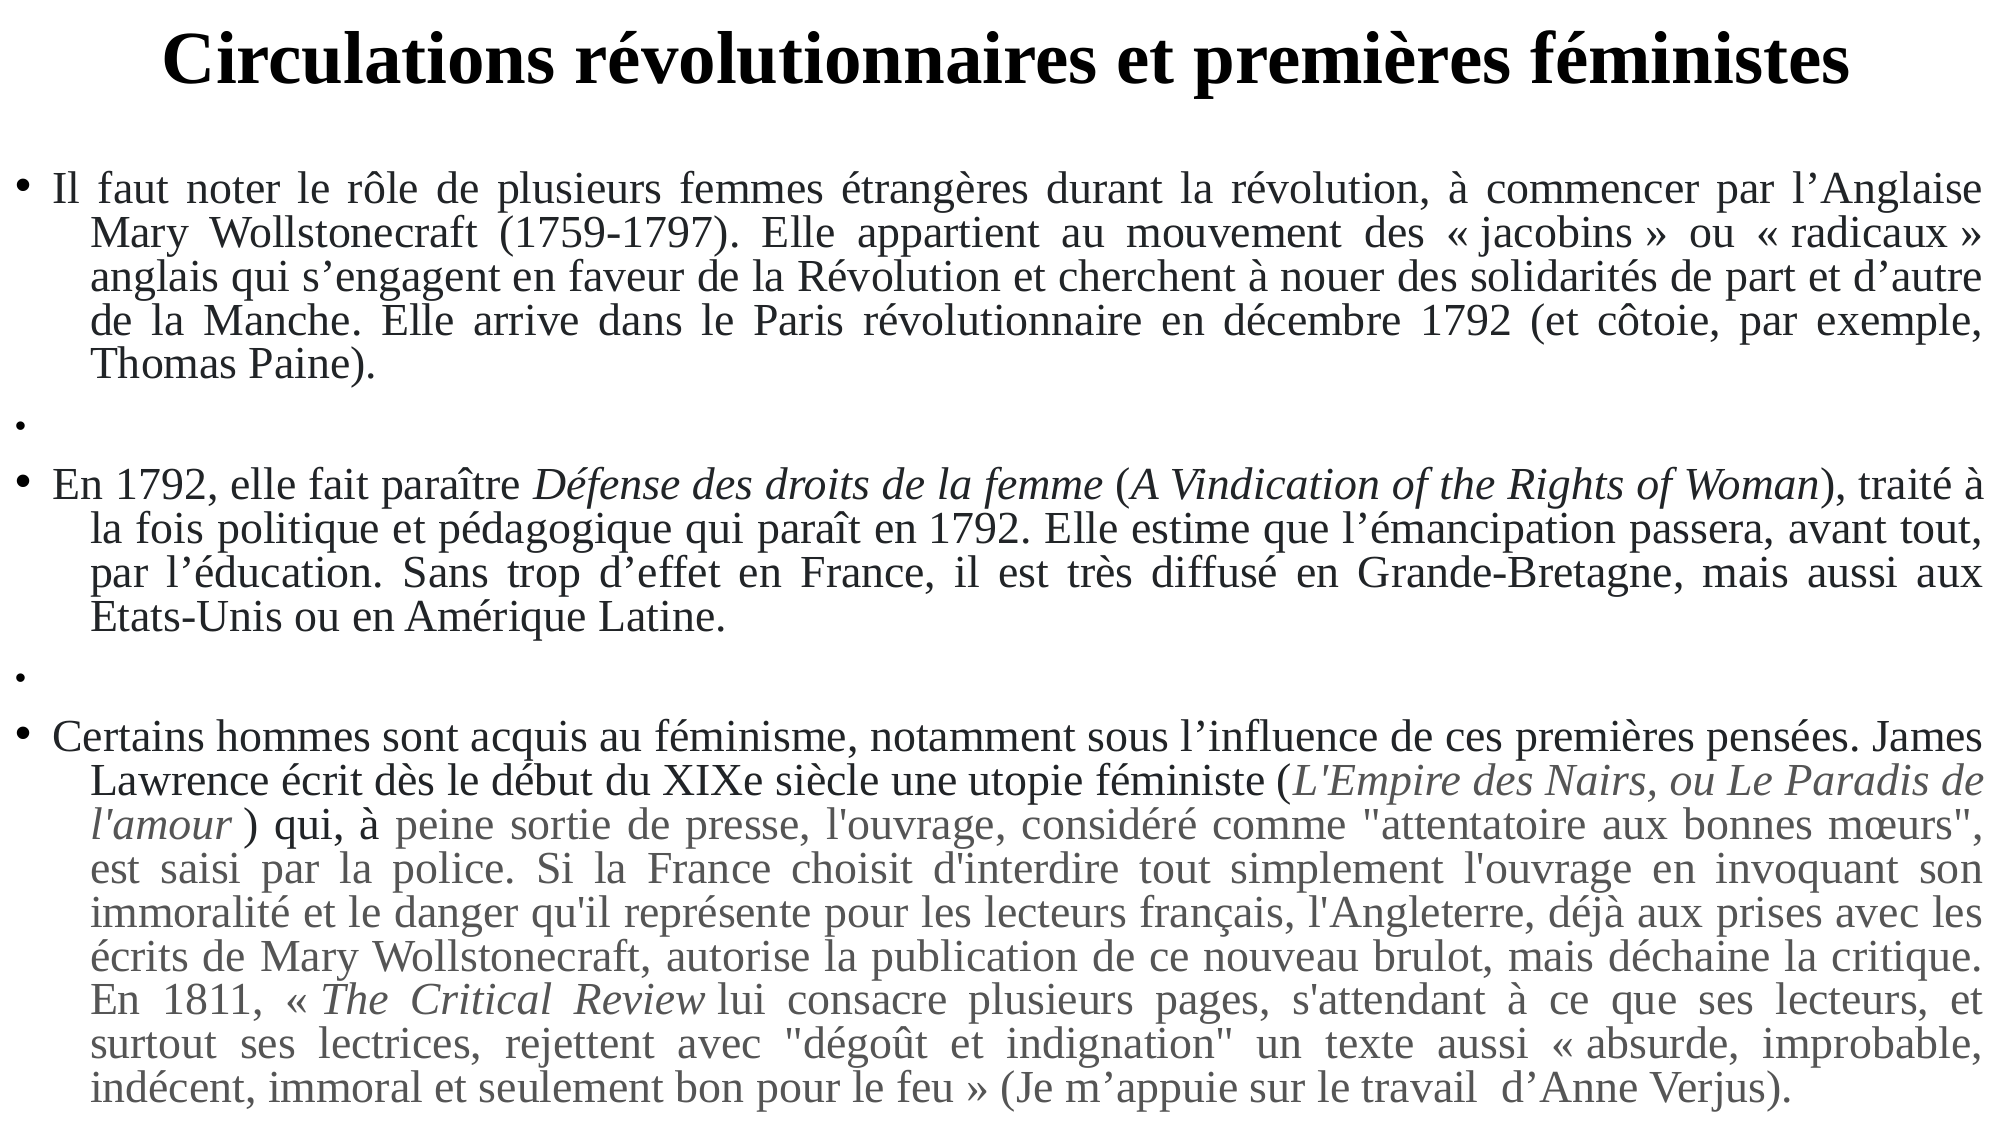

# Circulations révolutionnaires et premières féministes
Il faut noter le rôle de plusieurs femmes étrangères durant la révolution, à commencer par l’Anglaise Mary Wollstonecraft (1759-1797). Elle appartient au mouvement des « jacobins » ou « radicaux » anglais qui s’engagent en faveur de la Révolution et cherchent à nouer des solidarités de part et d’autre de la Manche. Elle arrive dans le Paris révolutionnaire en décembre 1792 (et côtoie, par exemple, Thomas Paine).
En 1792, elle fait paraître Défense des droits de la femme (A Vindication of the Rights of Woman), traité à la fois politique et pédagogique qui paraît en 1792. Elle estime que l’émancipation passera, avant tout, par l’éducation. Sans trop d’effet en France, il est très diffusé en Grande-Bretagne, mais aussi aux Etats-Unis ou en Amérique Latine.
Certains hommes sont acquis au féminisme, notamment sous l’influence de ces premières pensées. James Lawrence écrit dès le début du XIXe siècle une utopie féministe (L'Empire des Nairs, ou Le Paradis de l'amour ) qui, à peine sortie de presse, l'ouvrage, considéré comme "attentatoire aux bonnes mœurs", est saisi par la police. Si la France choisit d'interdire tout simplement l'ouvrage en invoquant son immoralité et le danger qu'il représente pour les lecteurs français, l'Angleterre, déjà aux prises avec les écrits de Mary Wollstonecraft, autorise la publication de ce nouveau brulot, mais déchaine la critique. En 1811, « The Critical Review lui consacre plusieurs pages, s'attendant à ce que ses lecteurs, et surtout ses lectrices, rejettent avec "dégoût et indignation" un texte aussi « absurde, improbable, indécent, immoral et seulement bon pour le feu » (Je m’appuie sur le travail d’Anne Verjus).